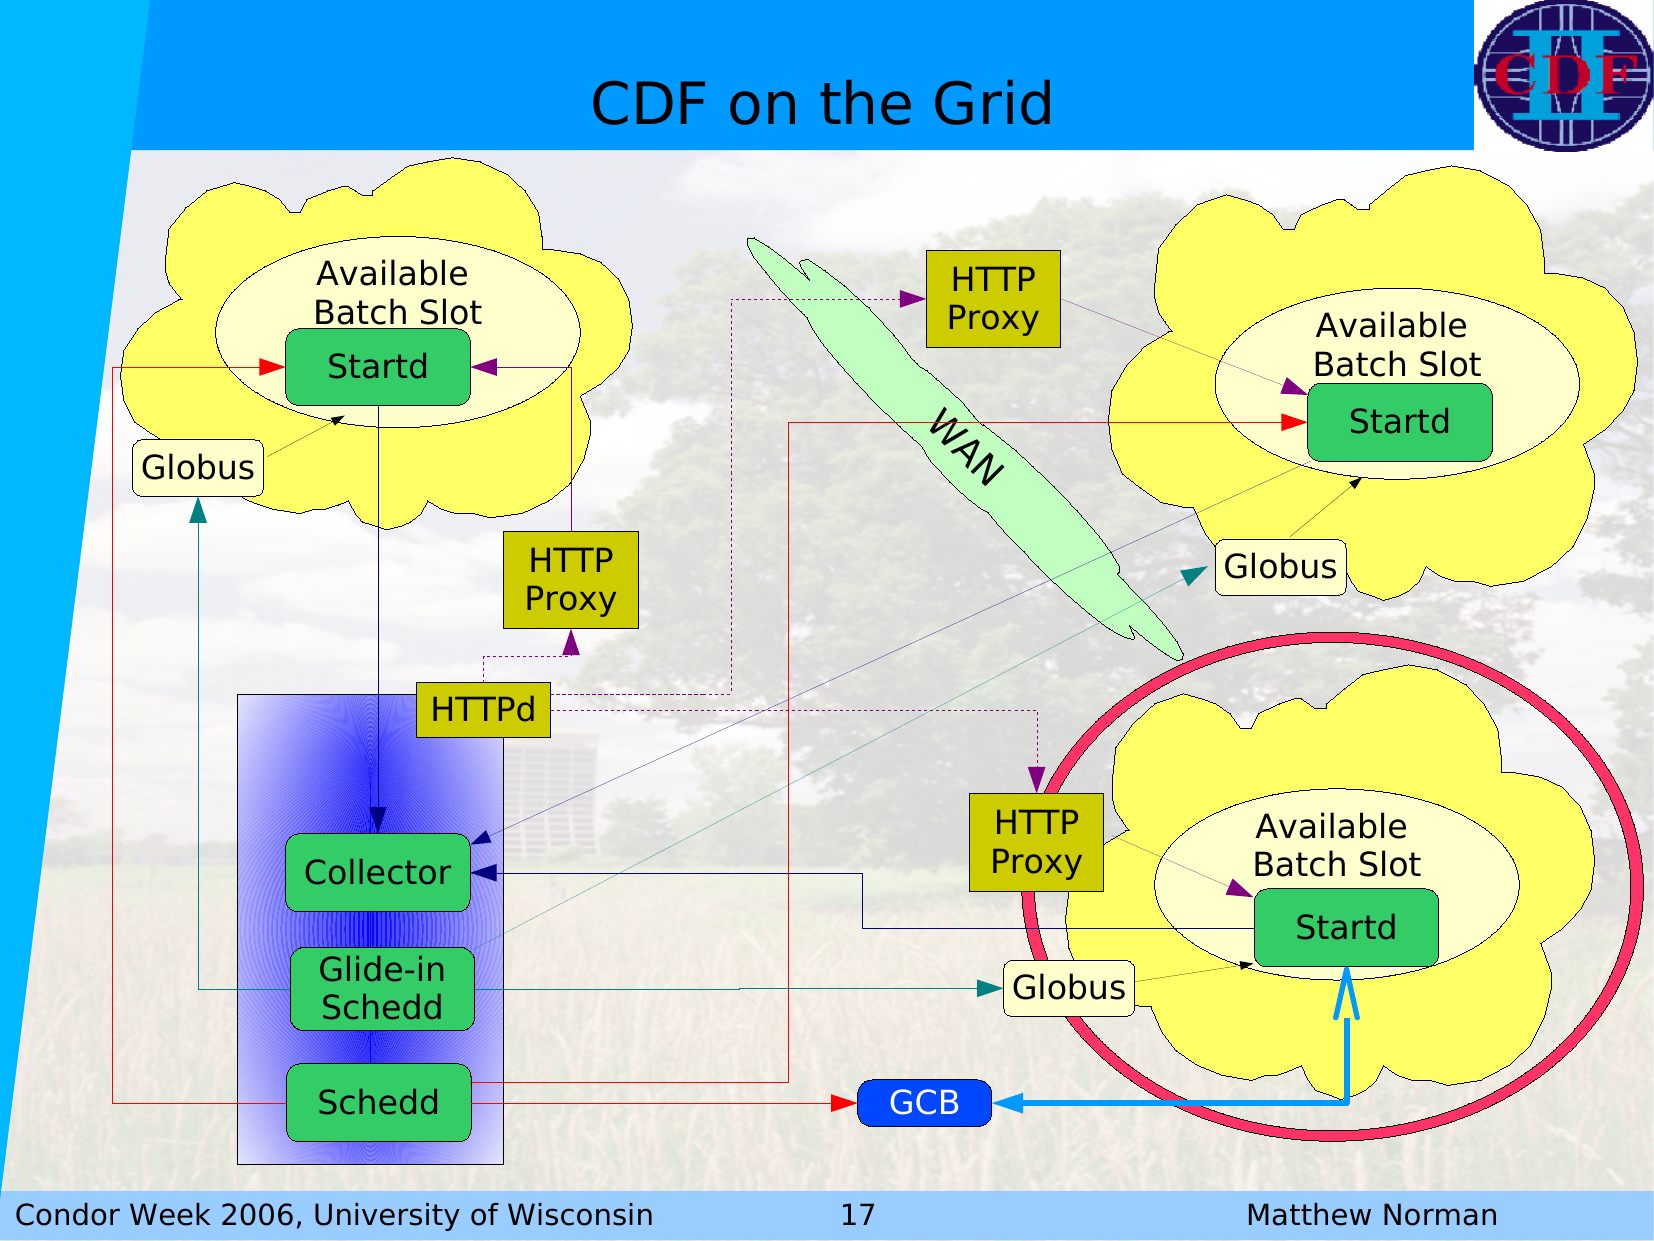

CDF on the Grid
Available
Batch Slot
HTTP
Proxy
Available
Batch Slot
Startd
Startd
WAN
Globus
HTTP
Proxy
Globus
HTTPd
Available
Batch Slot
HTTP
Proxy
Collector
Startd
Glide-in
Schedd
Globus
Schedd
GCB